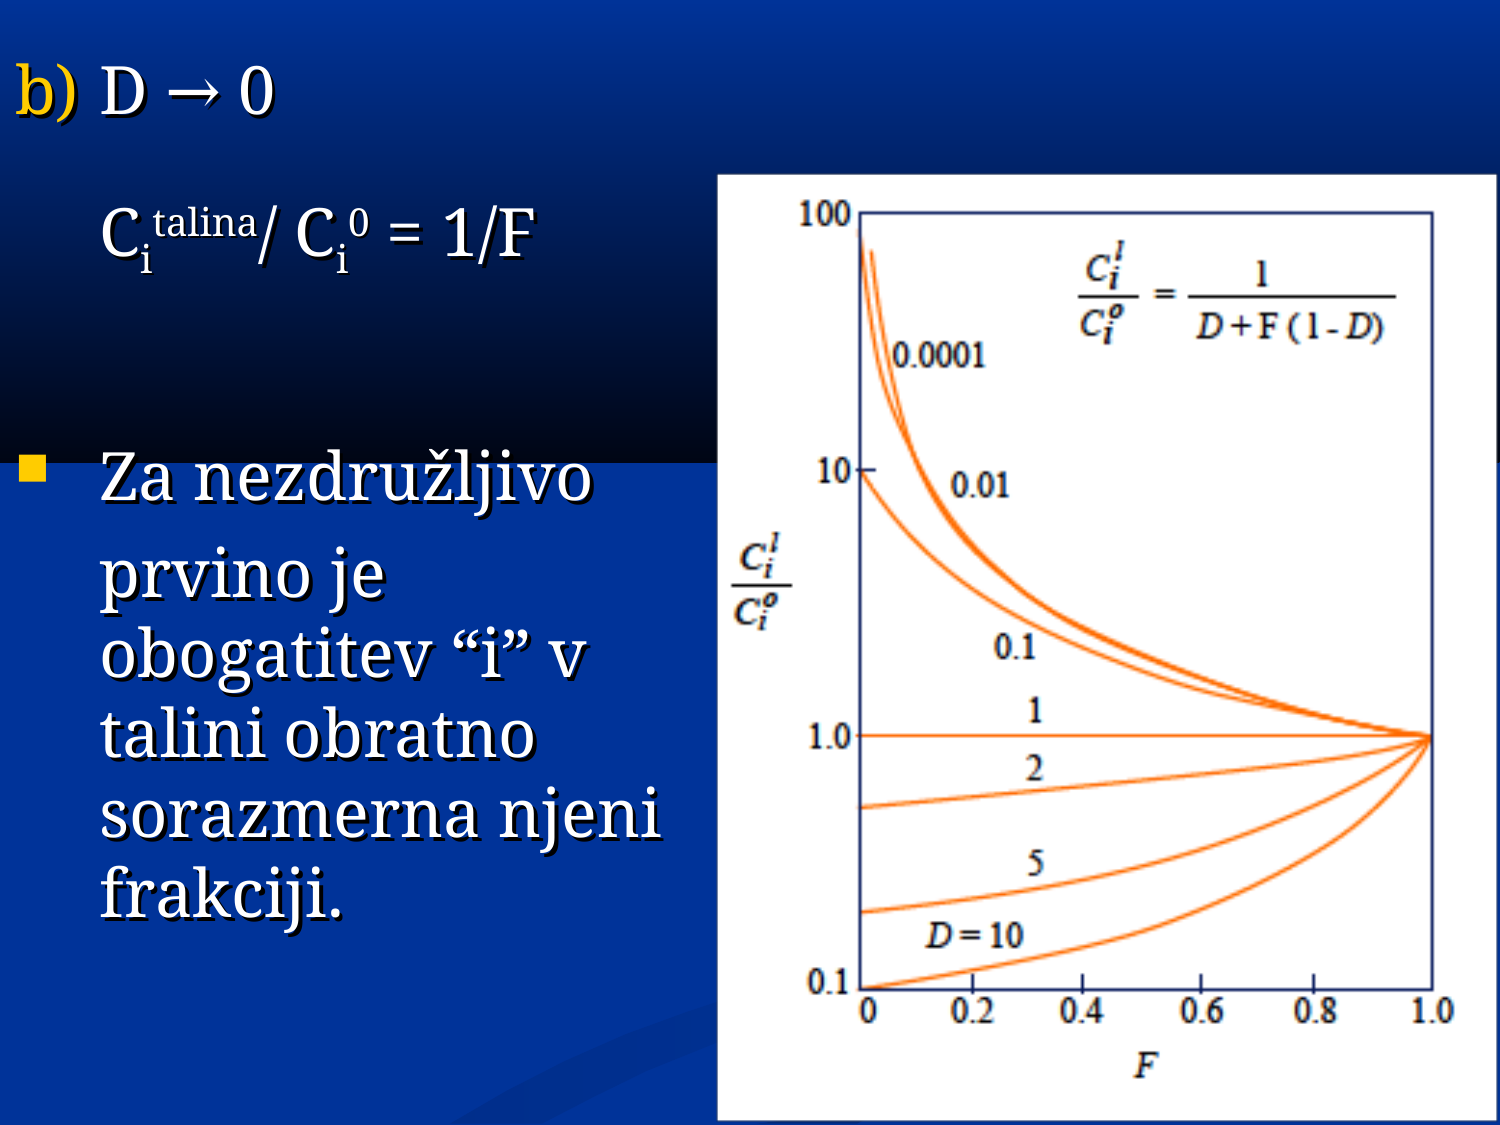

# D → 0
	Citalina/ Ci0 = 1/F
Za nezdružljivo
	prvino je obogatitev “i” v talini obratno sorazmerna njeni frakciji.